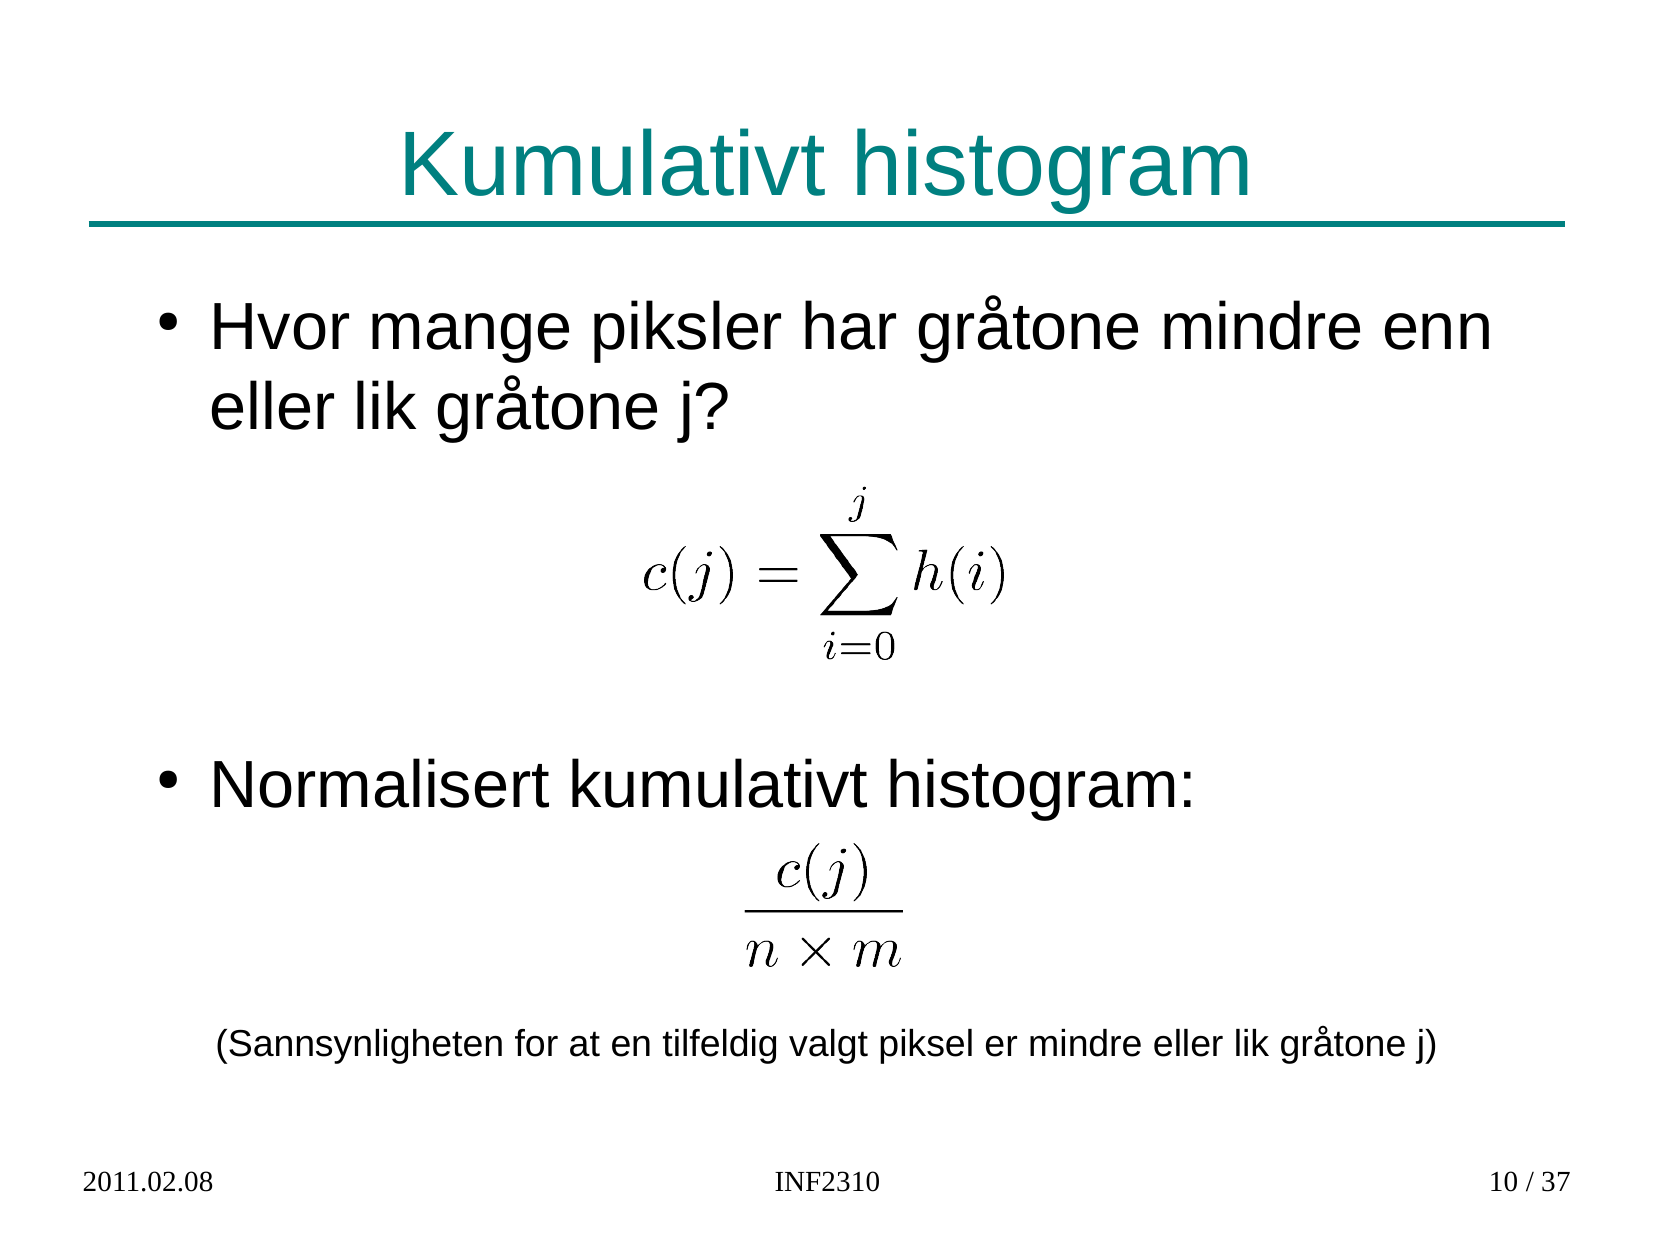

# Kumulativt histogram
Hvor mange piksler har gråtone mindre enn eller lik gråtone j?
Normalisert kumulativt histogram:
(Sannsynligheten for at en tilfeldig valgt piksel er mindre eller lik gråtone j)
2011.02.08
INF2310
10